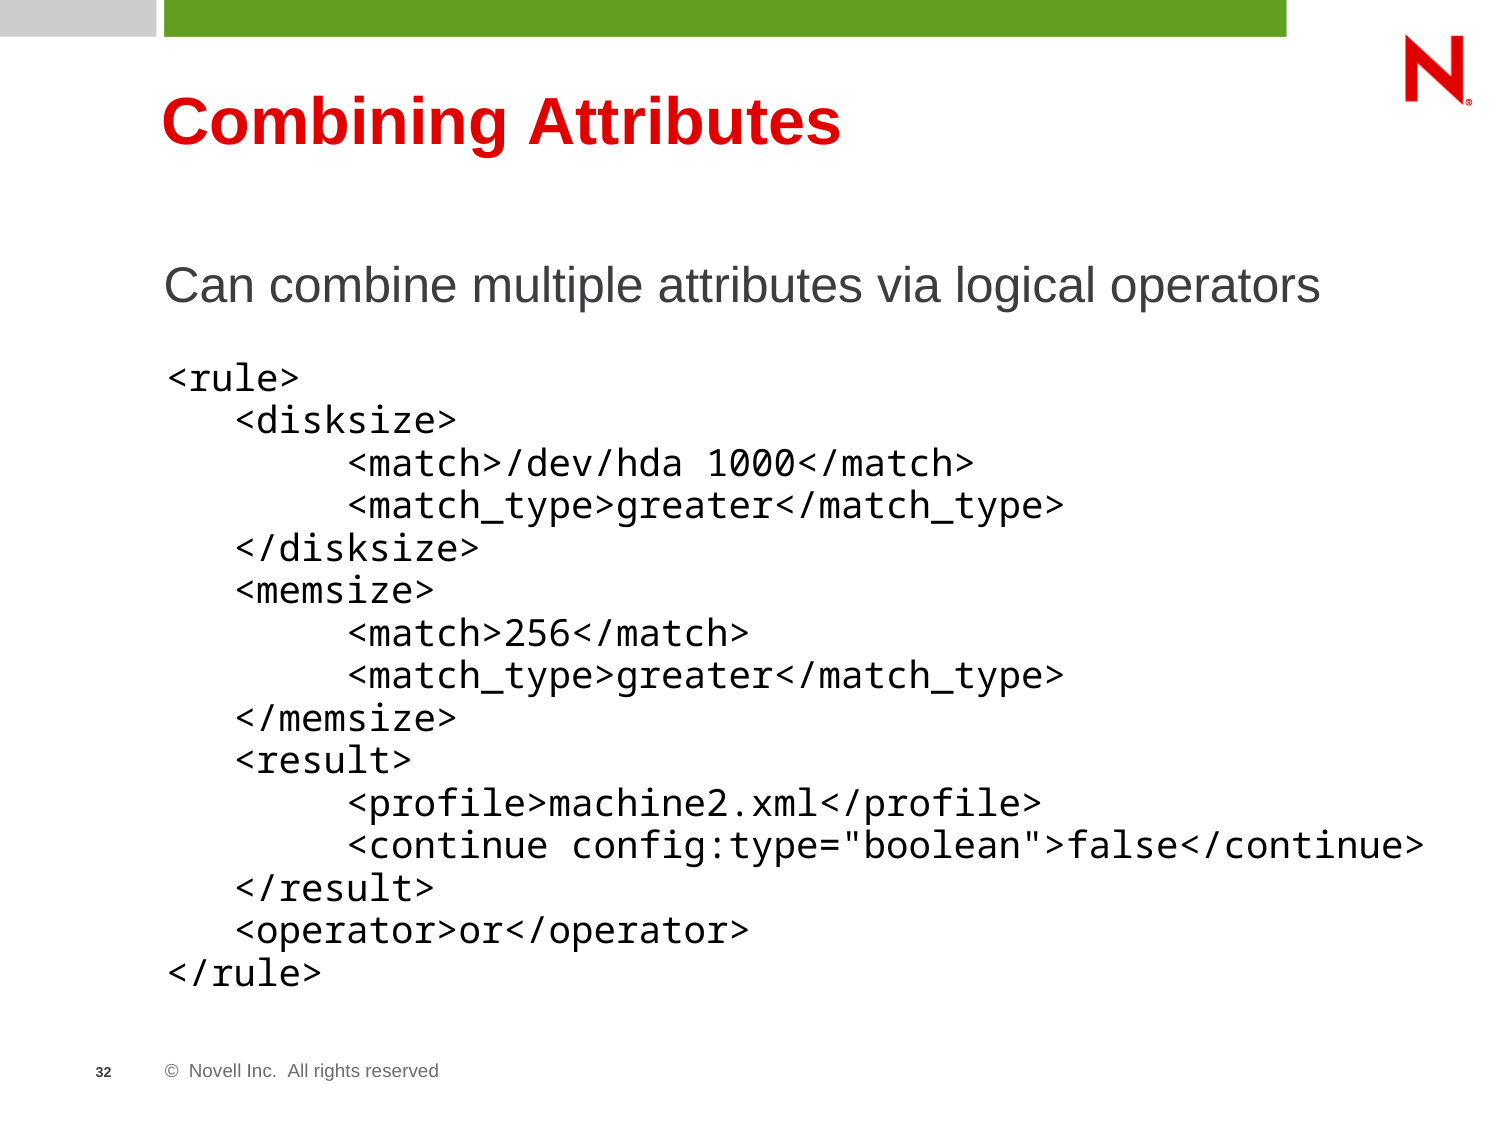

# Combining Attributes
Can combine multiple attributes via logical operators